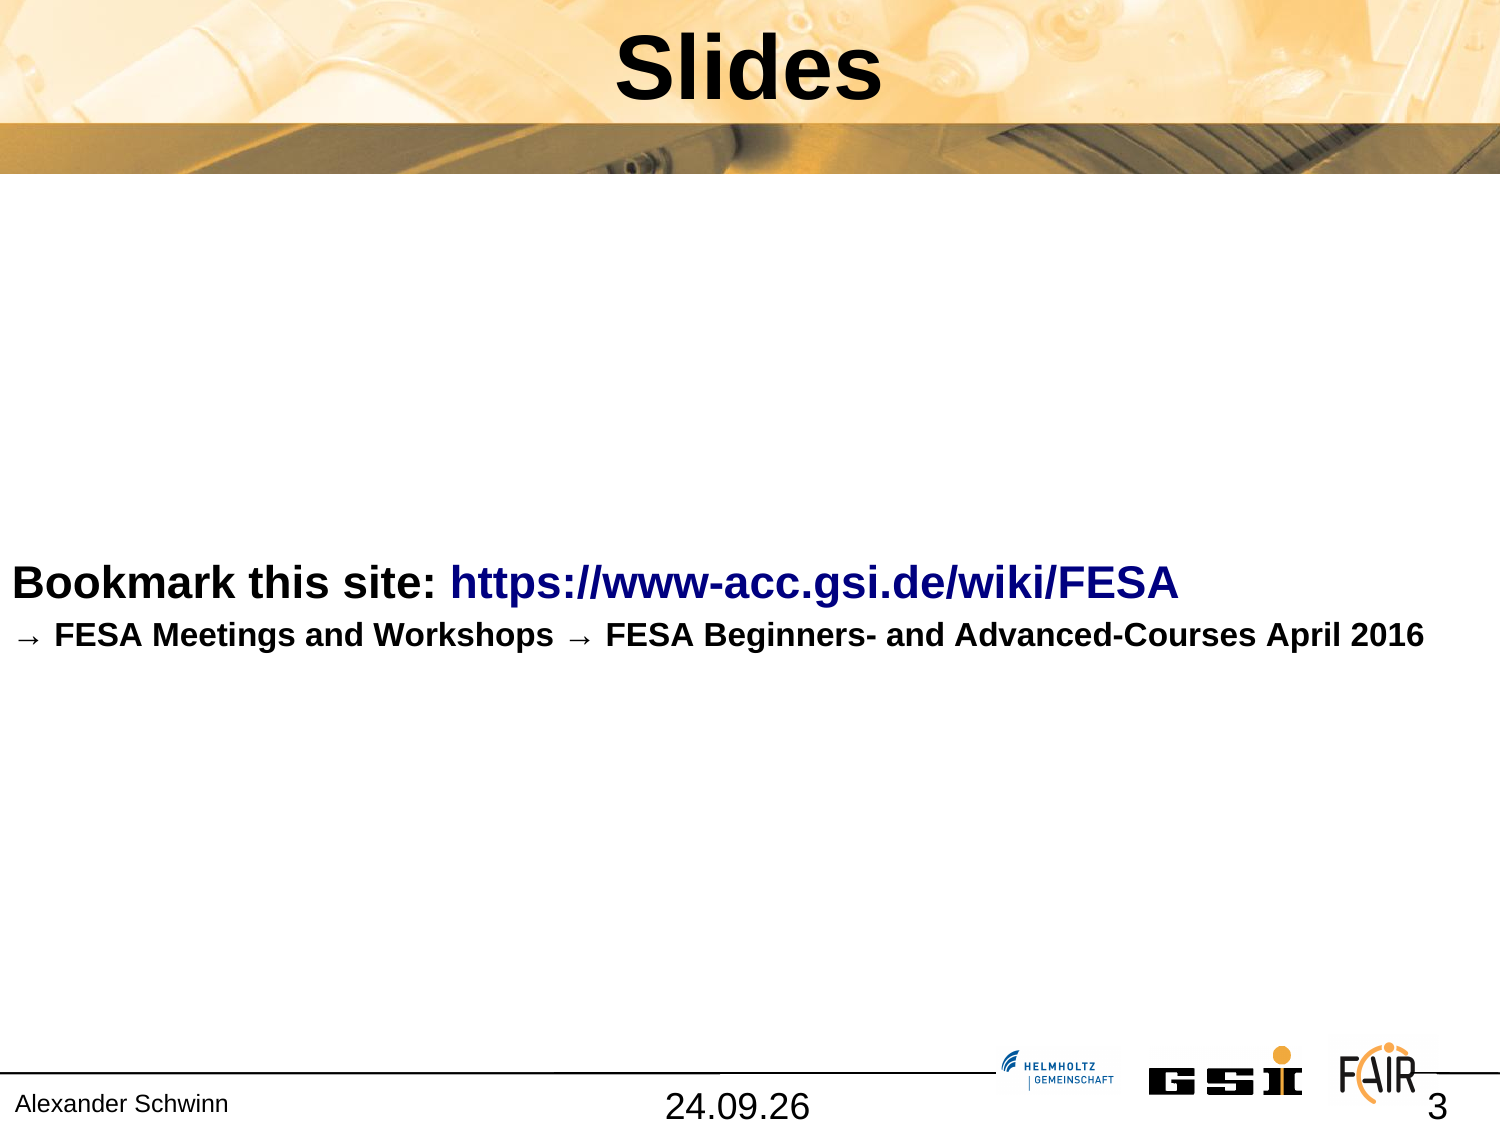

# Slides
Bookmark this site: https://www-acc.gsi.de/wiki/FESA
→ FESA Meetings and Workshops → FESA Beginners- and Advanced-Courses April 2016
3